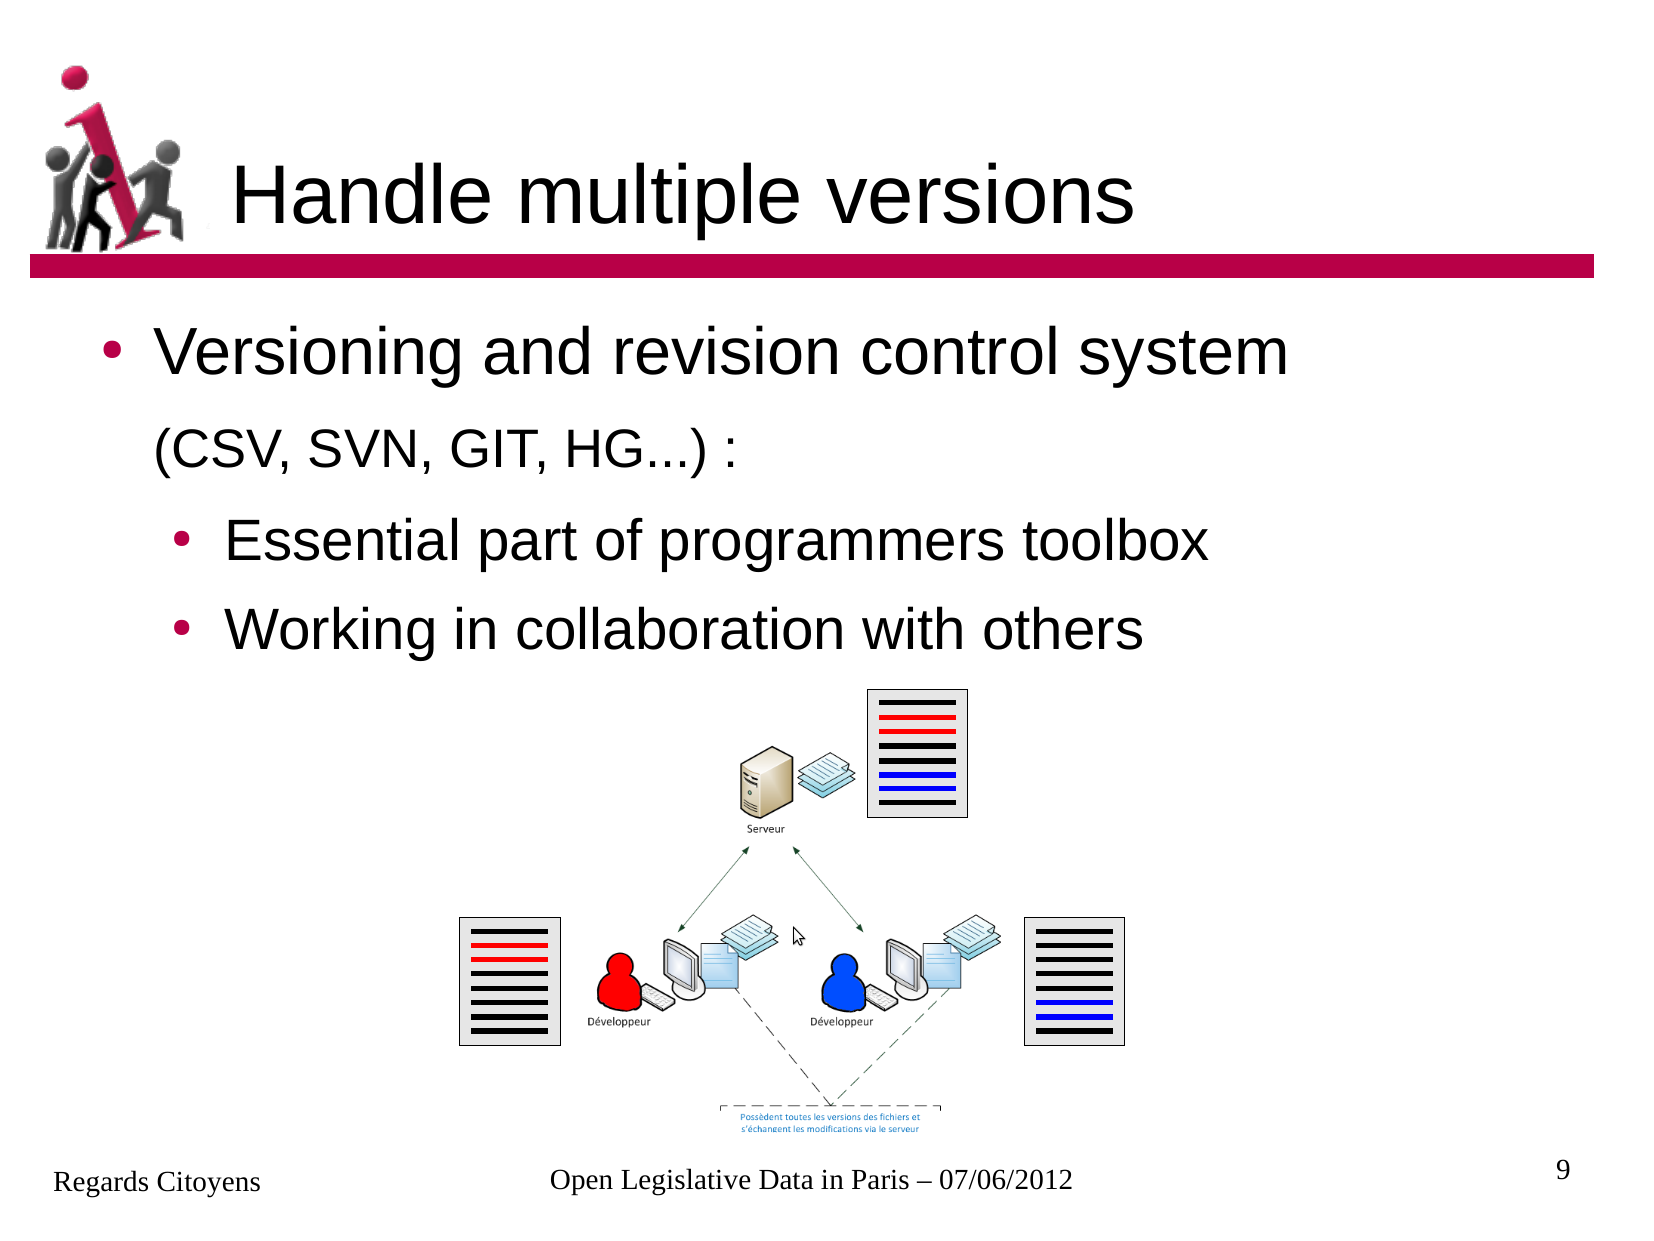

# Handle multiple versions
Versioning and revision control system
(CSV, SVN, GIT, HG...) :
Essential part of programmers toolbox
Working in collaboration with others
9
Présentation au Sénat - 31 mai 2012